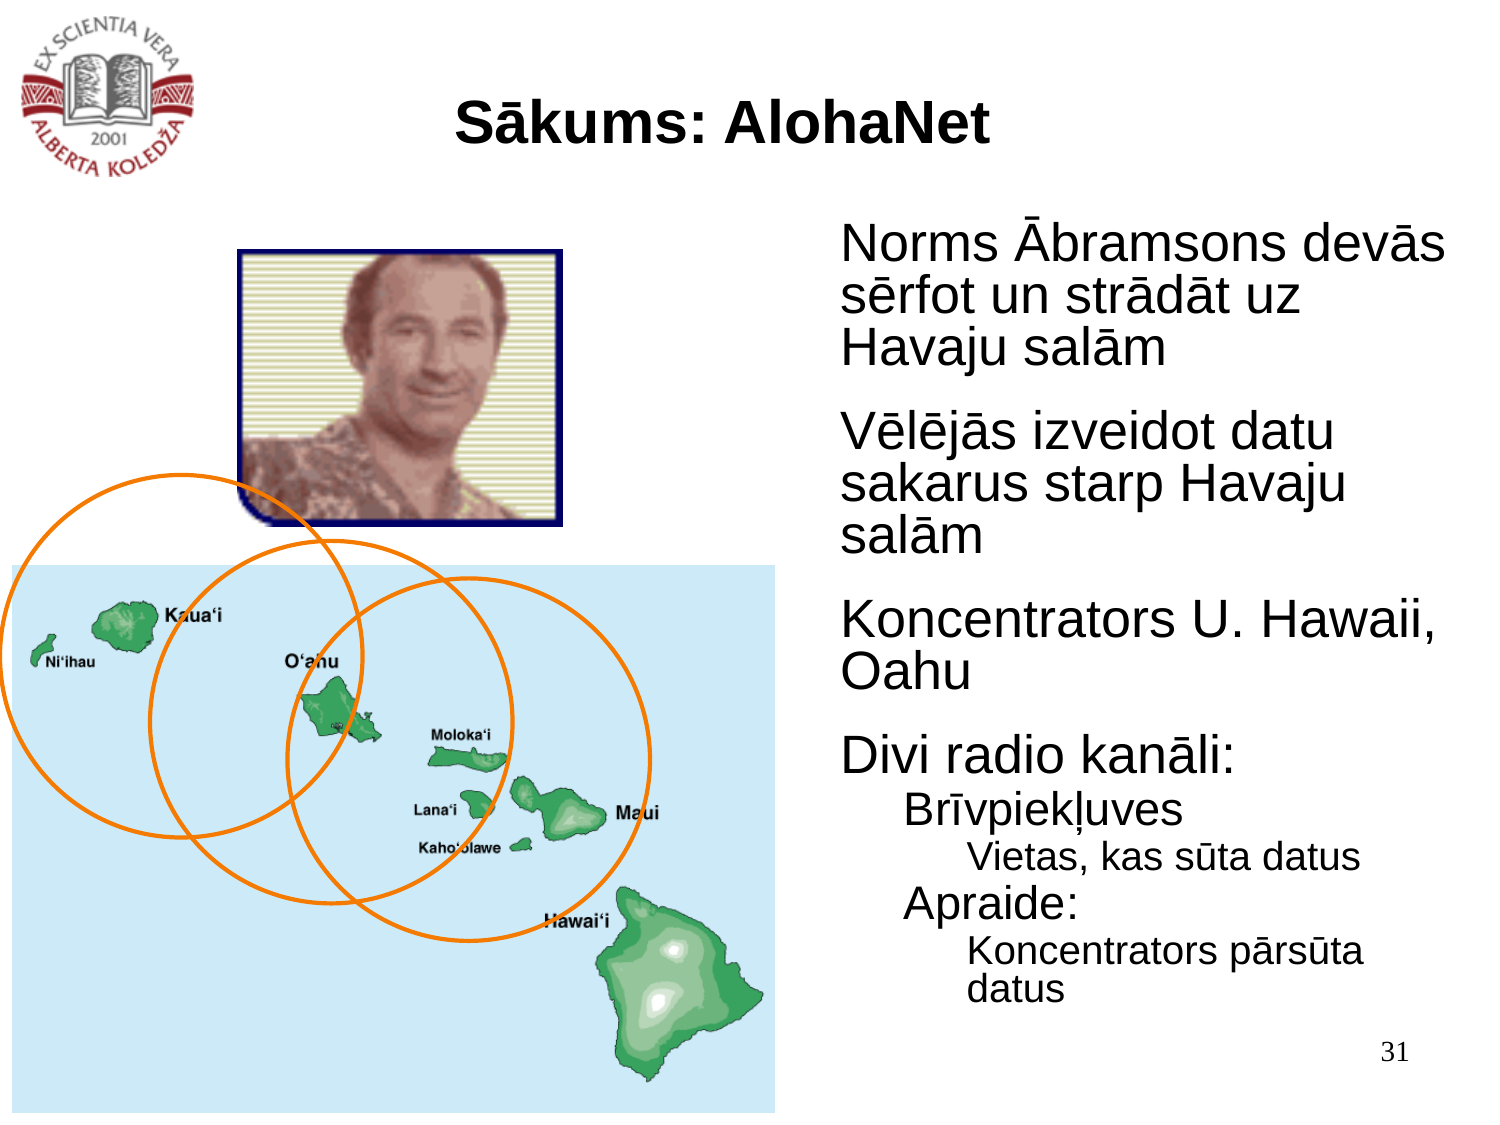

# Sākums: AlohaNet
Norms Ābramsons devās sērfot un strādāt uz Havaju salām
Vēlējās izveidot datu sakarus starp Havaju salām
Koncentrators U. Hawaii, Oahu
Divi radio kanāli:
Brīvpiekļuves
Vietas, kas sūta datus
Apraide:
Koncentrators pārsūta datus